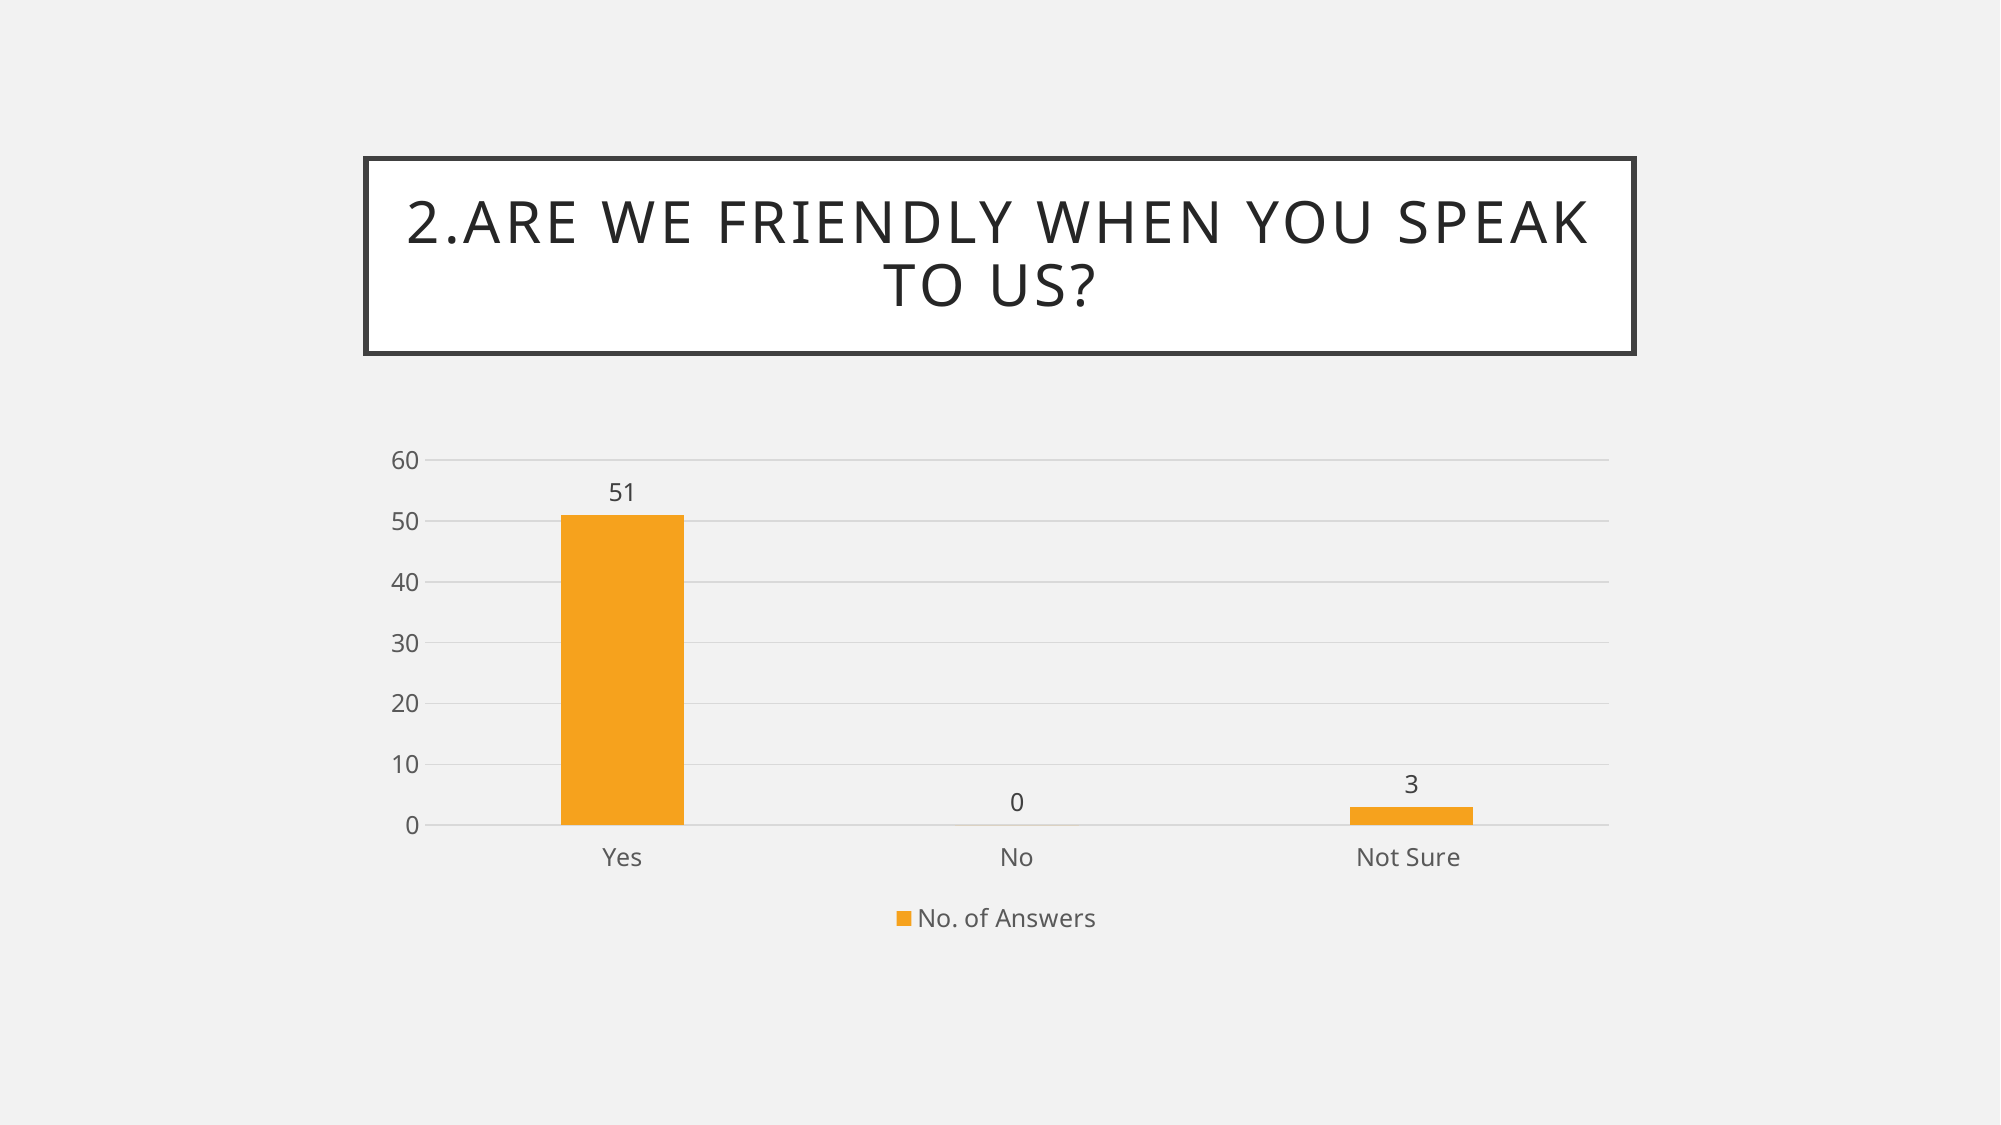

# 2.Are we friendly when you speak to us?
### Chart
| Category | No. of Answers |
|---|---|
| Yes | 51.0 |
| No | 0.0 |
| Not Sure | 3.0 |